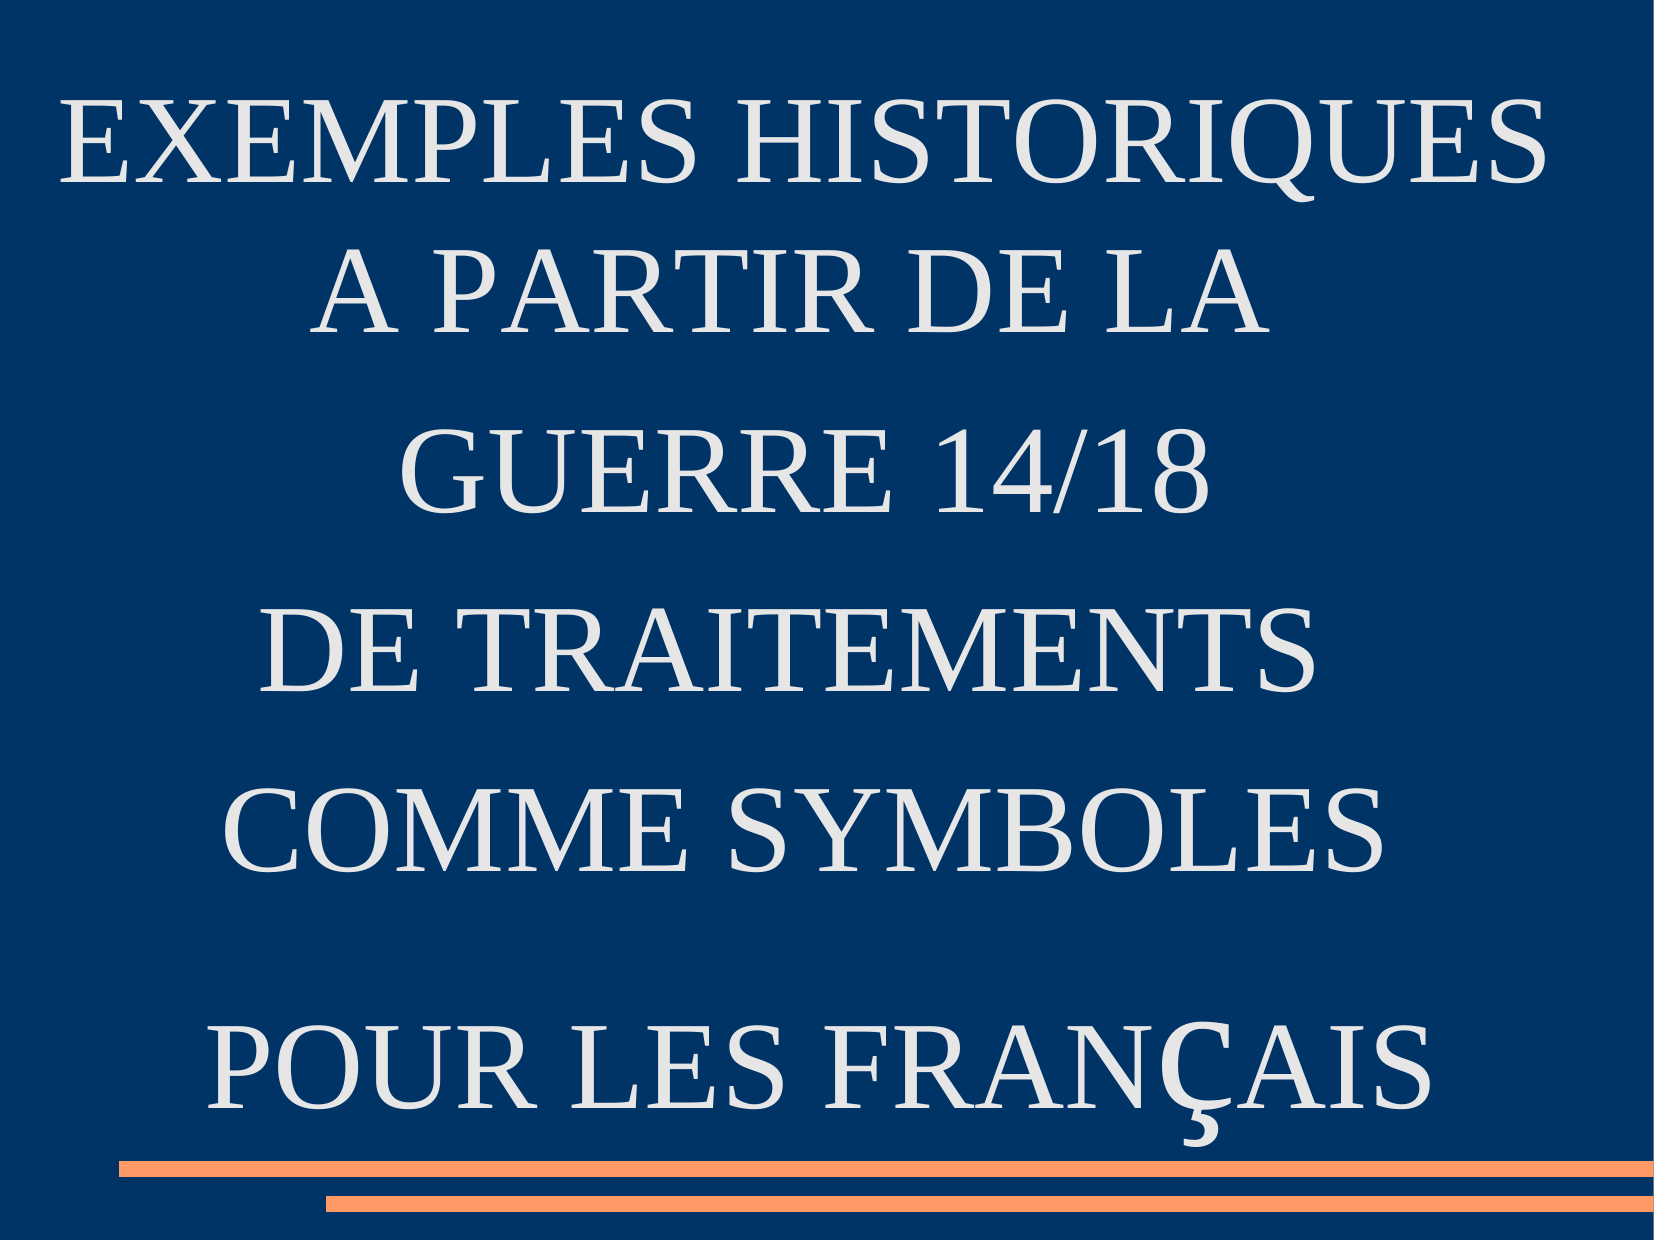

# EXEMPLES HISTORIQUES A PARTIR DE LA
GUERRE 14/18
DE TRAITEMENTS
COMME SYMBOLES
 POUR LES FRANçAIS